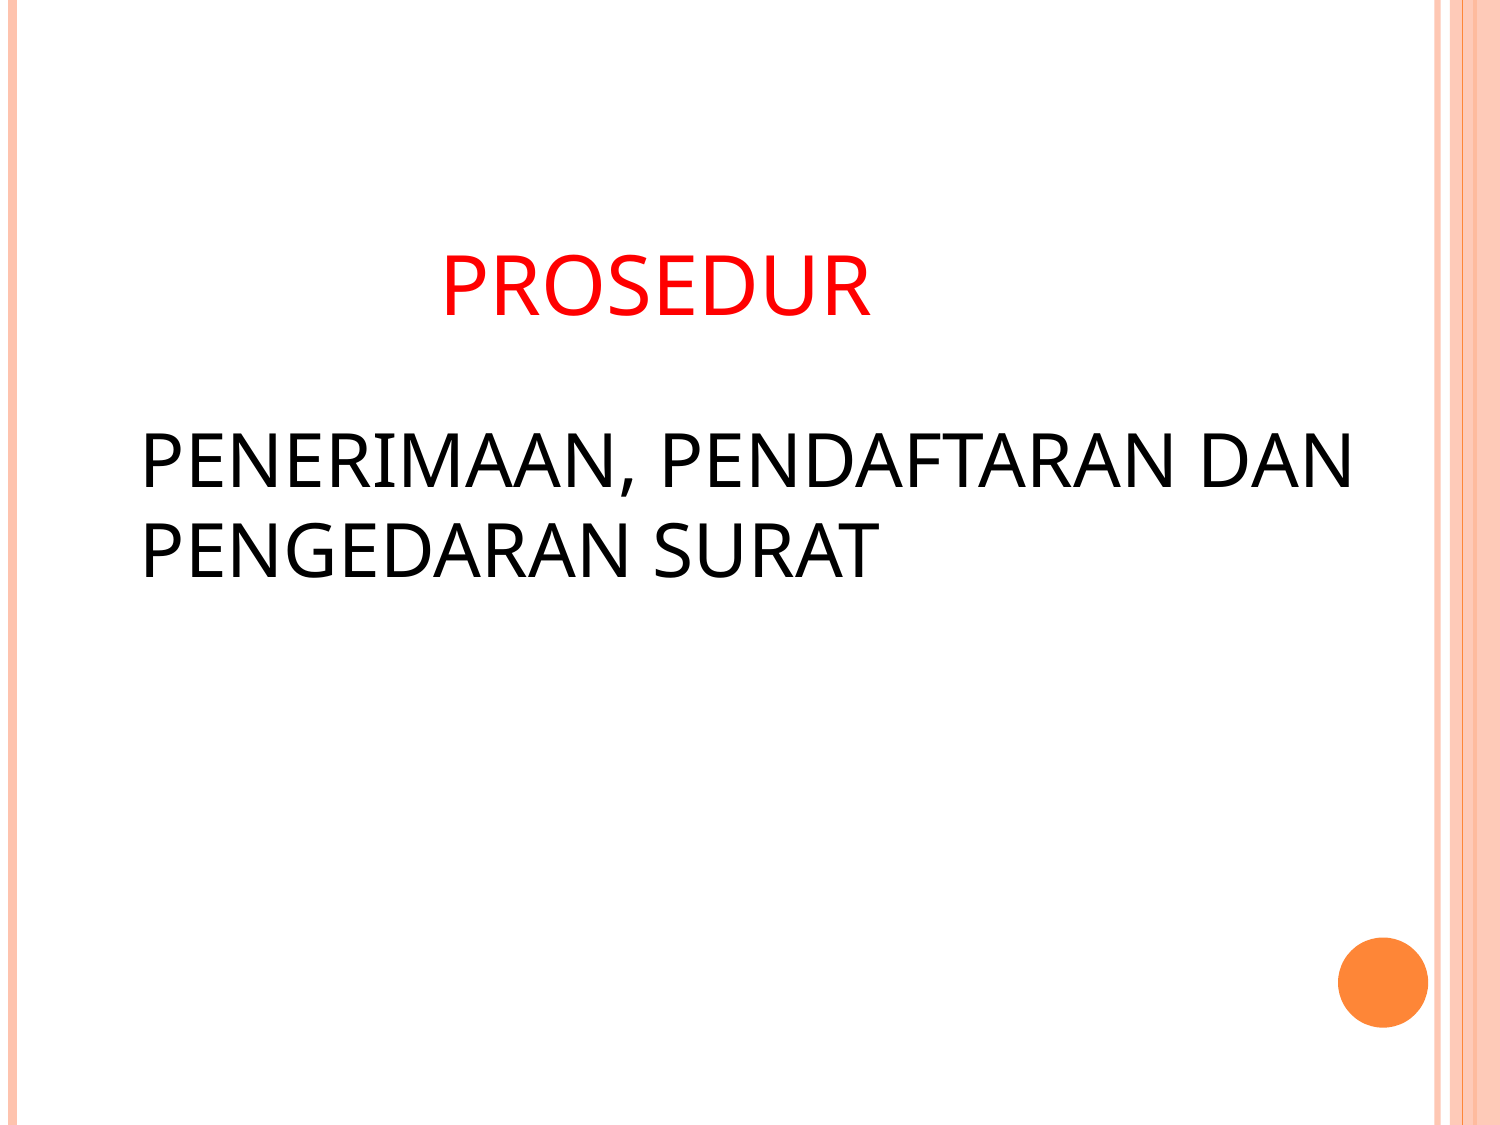

# PROSEDUR PENERIMAAN, PENDAFTARAN DAN PENGEDARAN SURAT